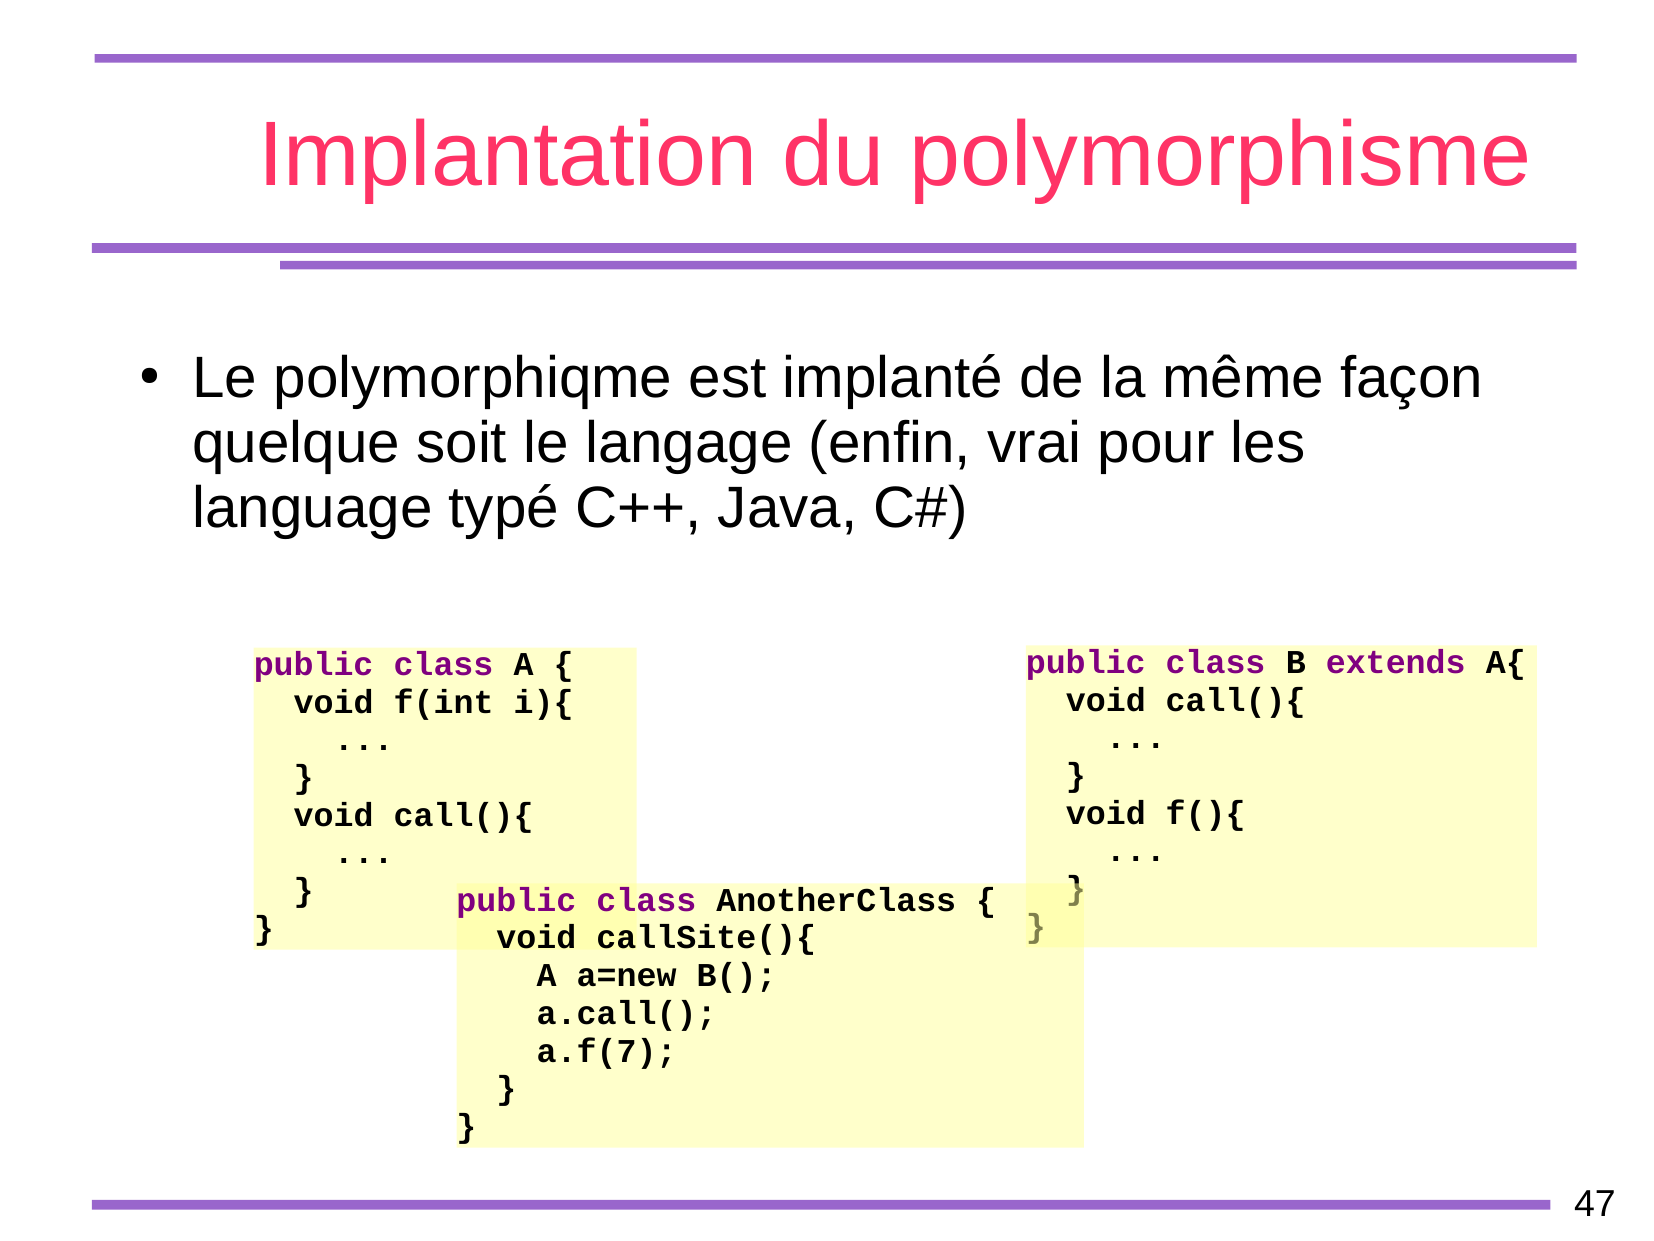

# Implantation du polymorphisme
Le polymorphiqme est implanté de la même façon quelque soit le langage (enfin, vrai pour les language typé C++, Java, C#)
public class B extends A{
 void call(){
 ...
 }
 void f(){
 ...
 }
}
public class A {
 void f(int i){
 ...
 }
 void call(){
 ...
 }
}
public class AnotherClass {
 void callSite(){
 A a=new B();
 a.call();
 a.f(7);
 }
}